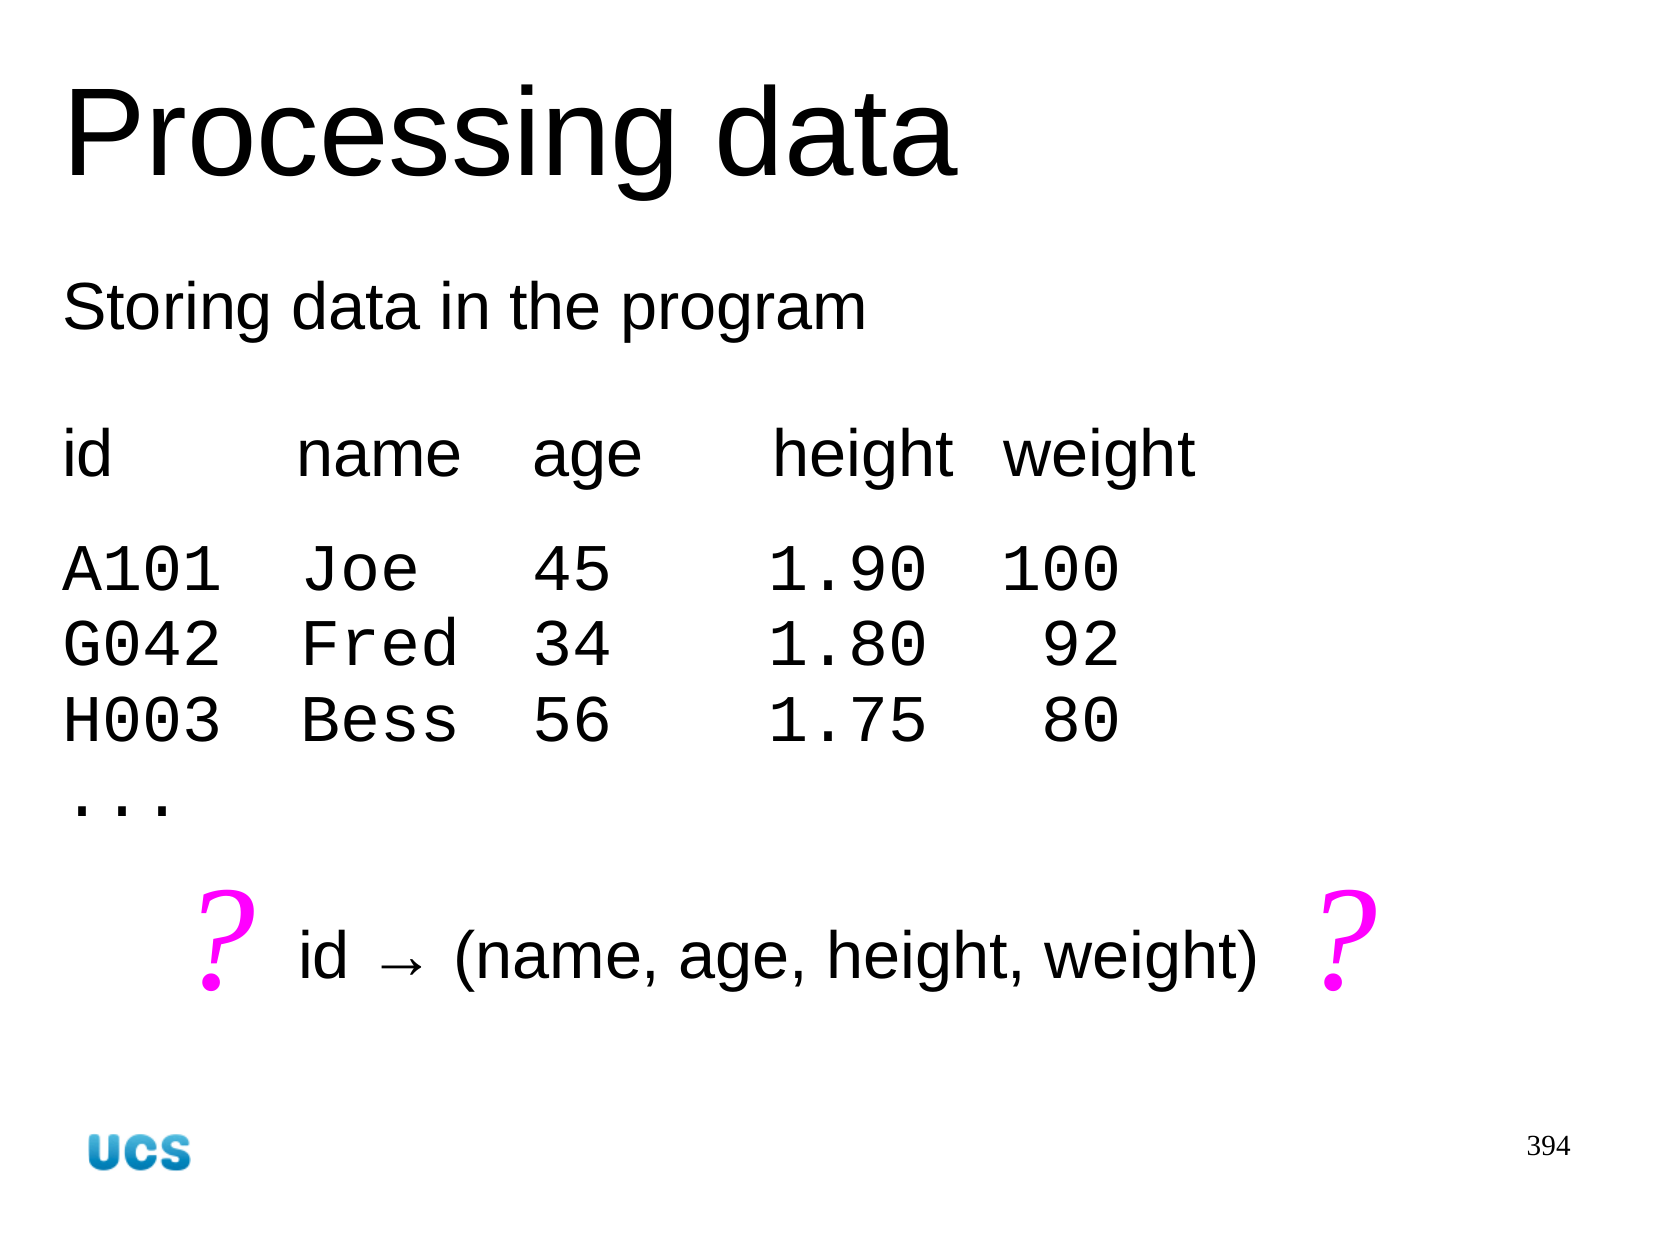

Processing data
Storing data in the program
id	name	age	height	weight
A101	Joe	45	1.90	100
G042	Fred	34	1.80	 92
H003	Bess	56	1.75	 80
...
?
?
id → (name, age, height, weight)
394